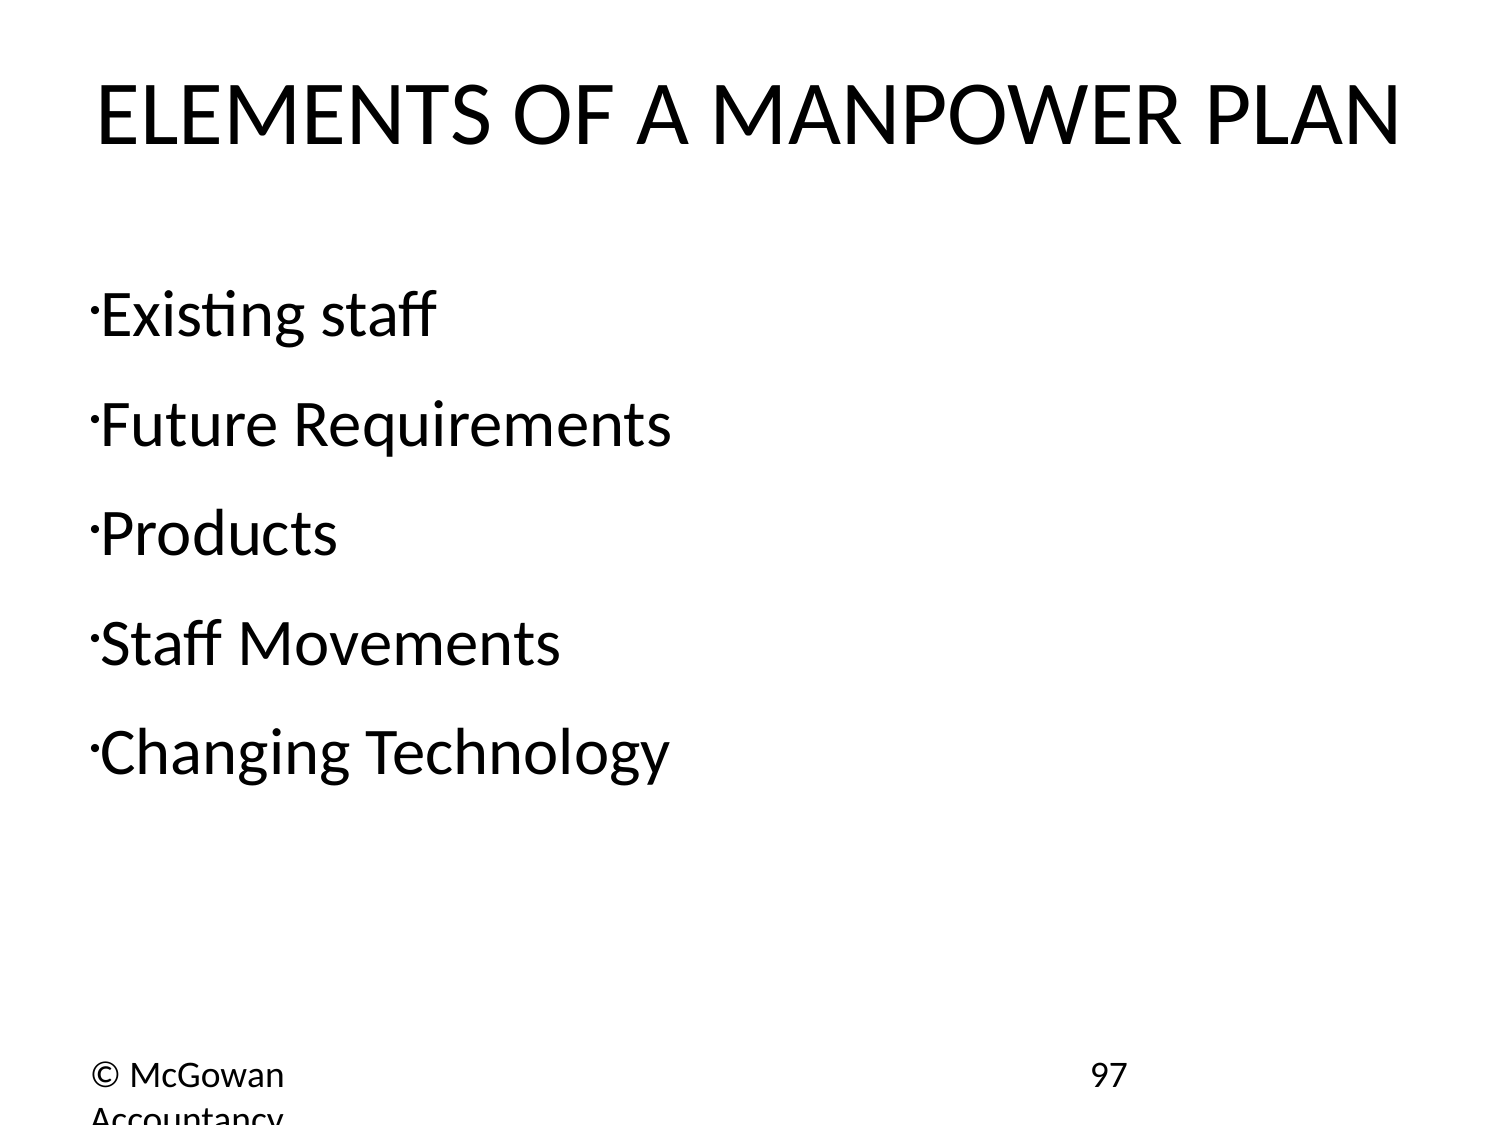

# ELEMENTS OF A MANPOWER PLAN
Existing staff
Future Requirements
Products
Staff Movements
Changing Technology
© McGowan Accountancy Services
97